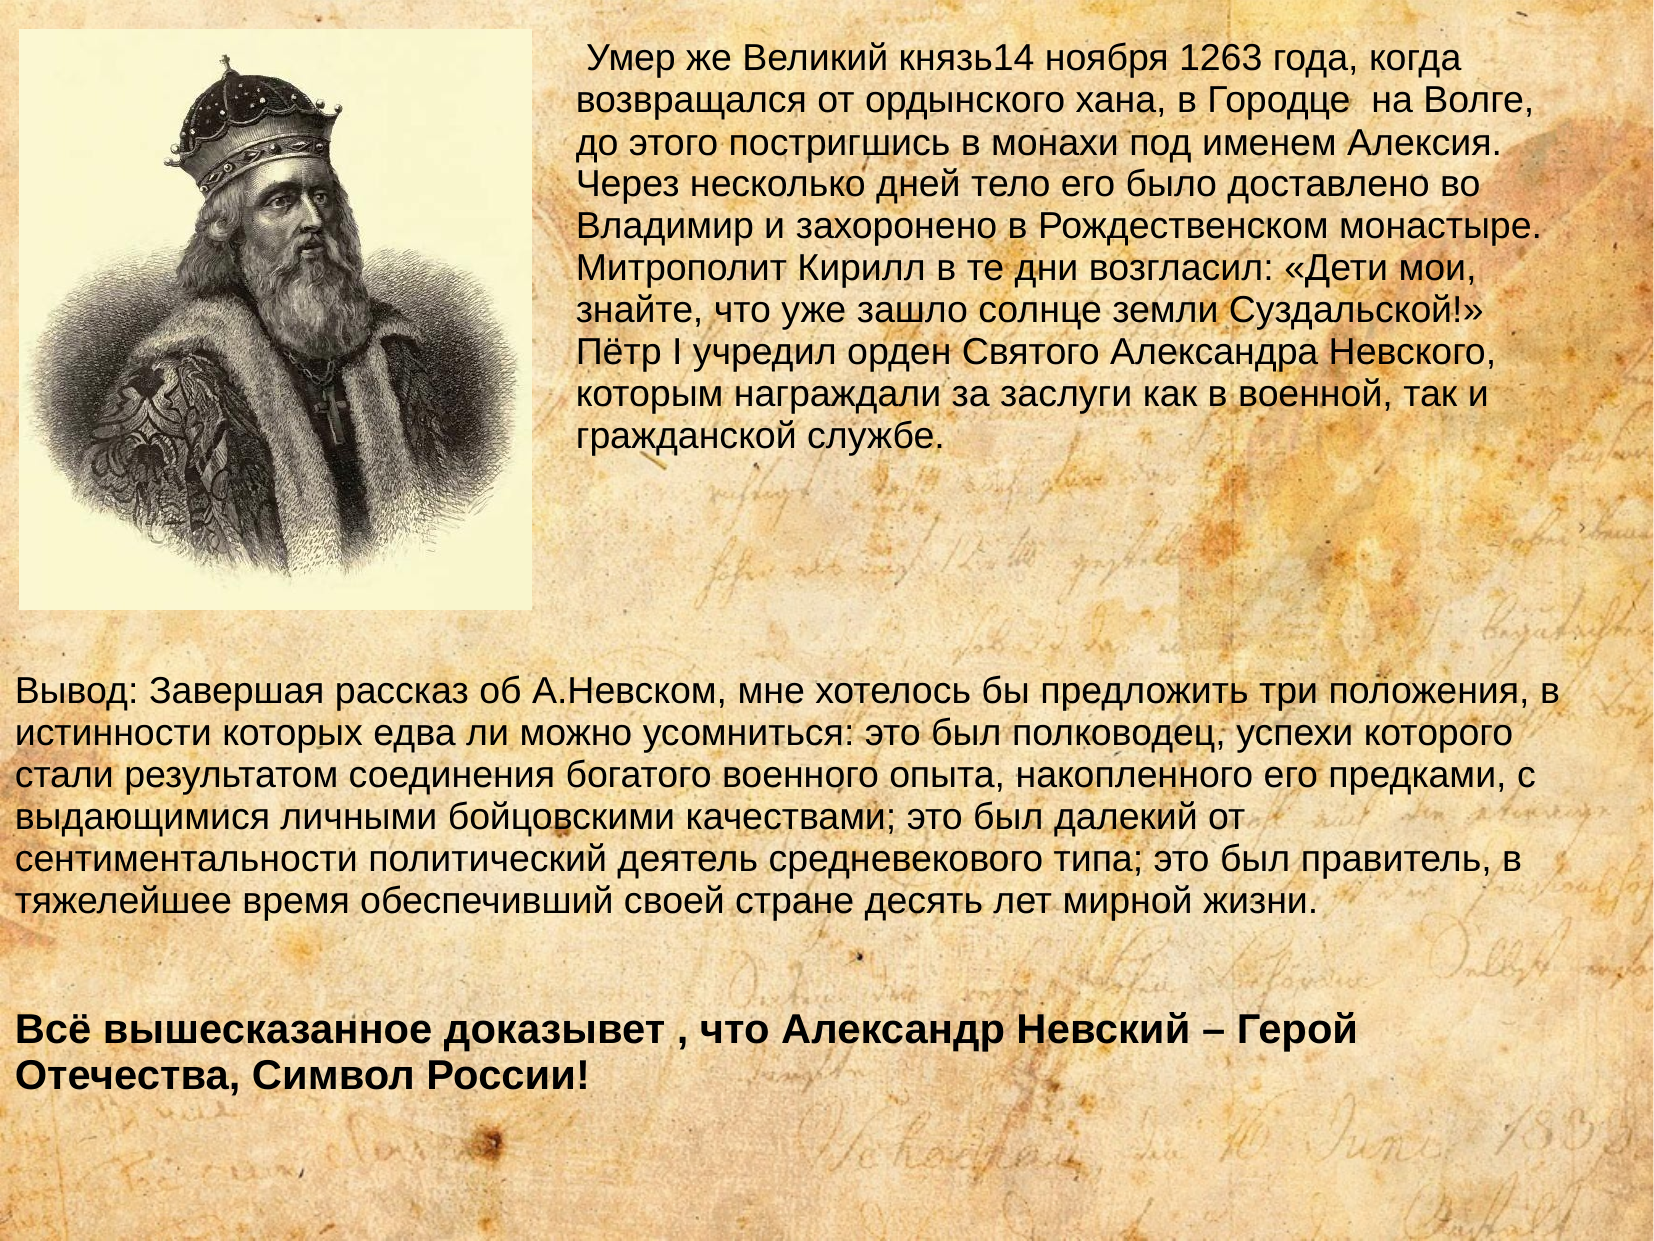

Умер же Великий князь14 ноября 1263 года, когда возвращался от ордынского хана, в Городце на Волге, до этого постригшись в монахи под именем Алексия.
Через несколько дней тело его было доставлено во Владимир и захоронено в Рождественском монастыре. Митрополит Кирилл в те дни возгласил: «Дети мои, знайте, что уже зашло солнце земли Суздальской!»
Пётр I учредил орден Святого Александра Невского, которым награждали за заслуги как в военной, так и гражданской службе.
Вывод: Завершая рассказ об А.Невском, мне хотелось бы предложить три положения, в истинности которых едва ли можно усомниться: это был полководец, успехи которого стали результатом соединения богатого военного опыта, накопленного его предками, с выдающимися личными бойцовскими качествами; это был далекий от сентиментальности политический деятель средневекового типа; это был правитель, в тяжелейшее время обеспечивший своей стране десять лет мирной жизни.
Всё вышесказанное доказывет , что Александр Невский – Герой Отечества, Символ России!